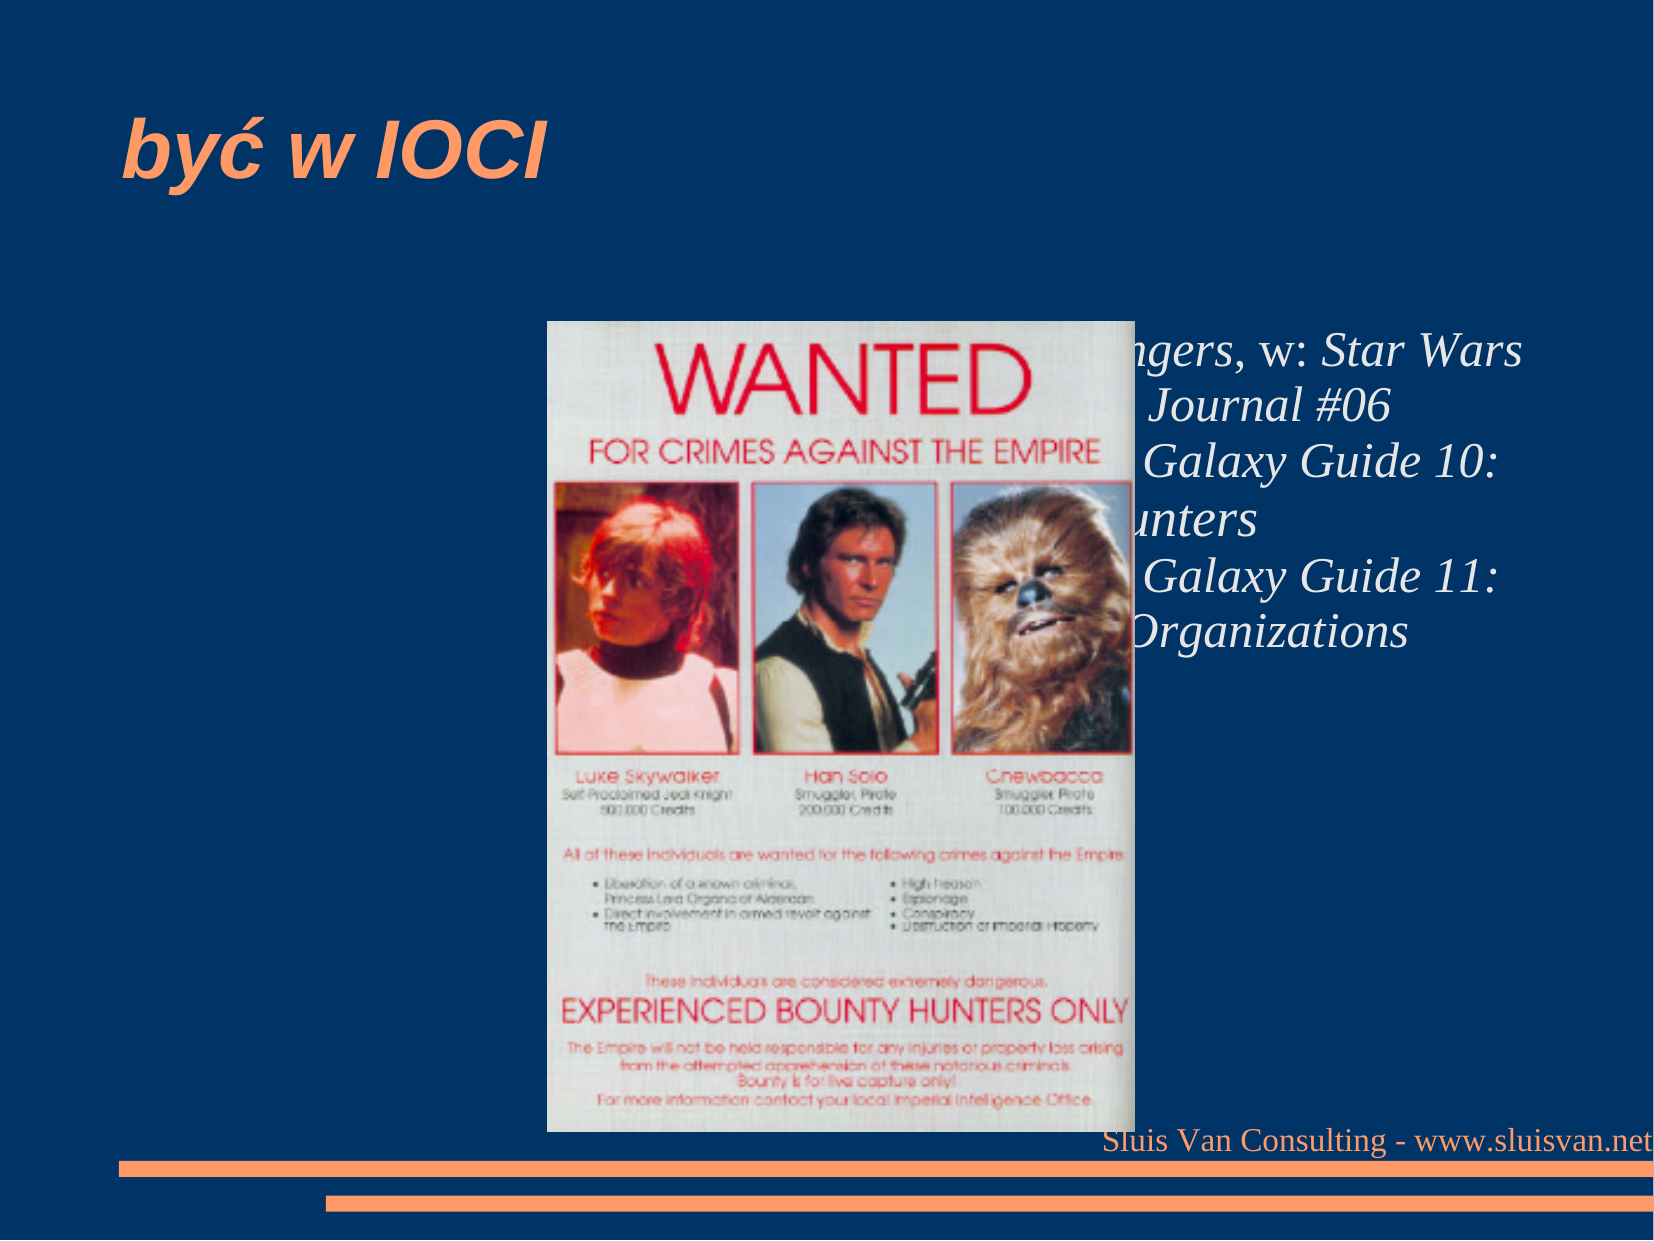

# być w IOCI
L. Burns: Ringers, w: Star Wars Adventure Journal #06
R. D. Stuart: Galaxy Guide 10: Bounty Hunters
R. D. Stuart: Galaxy Guide 11: Criminal Organizations
Sluis Van Consulting - www.sluisvan.net